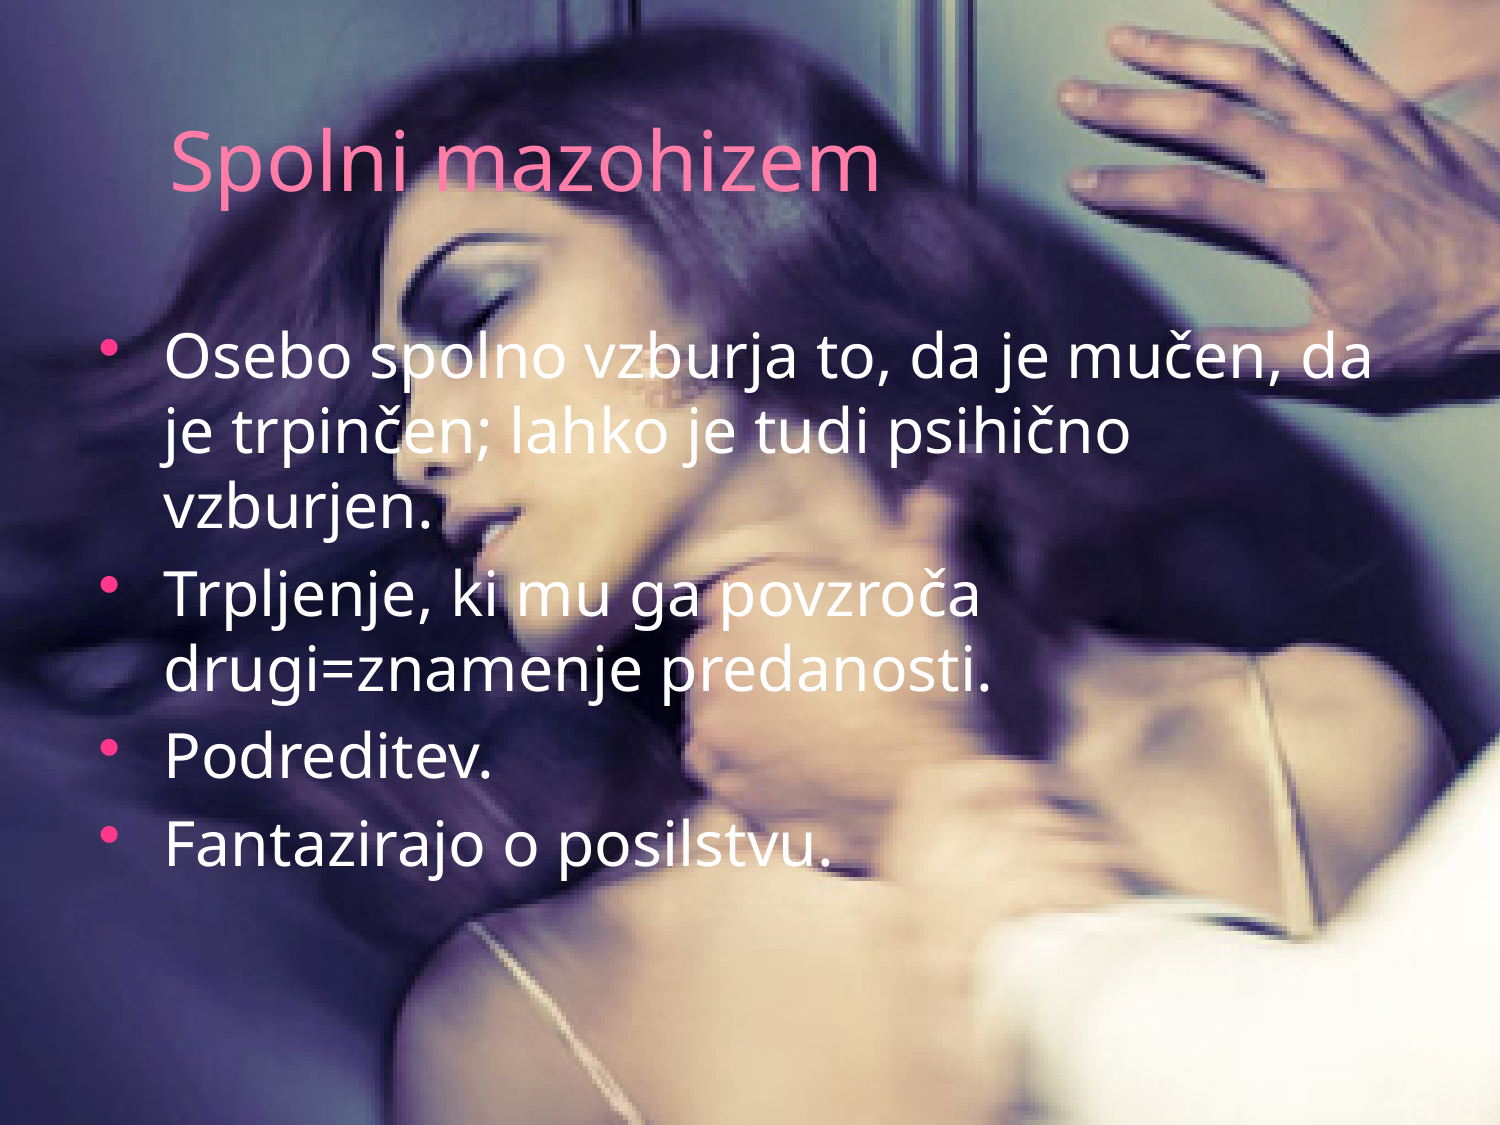

# Spolni mazohizem
Osebo spolno vzburja to, da je mučen, da je trpinčen; lahko je tudi psihično vzburjen.
Trpljenje, ki mu ga povzroča drugi=znamenje predanosti.
Podreditev.
Fantazirajo o posilstvu.